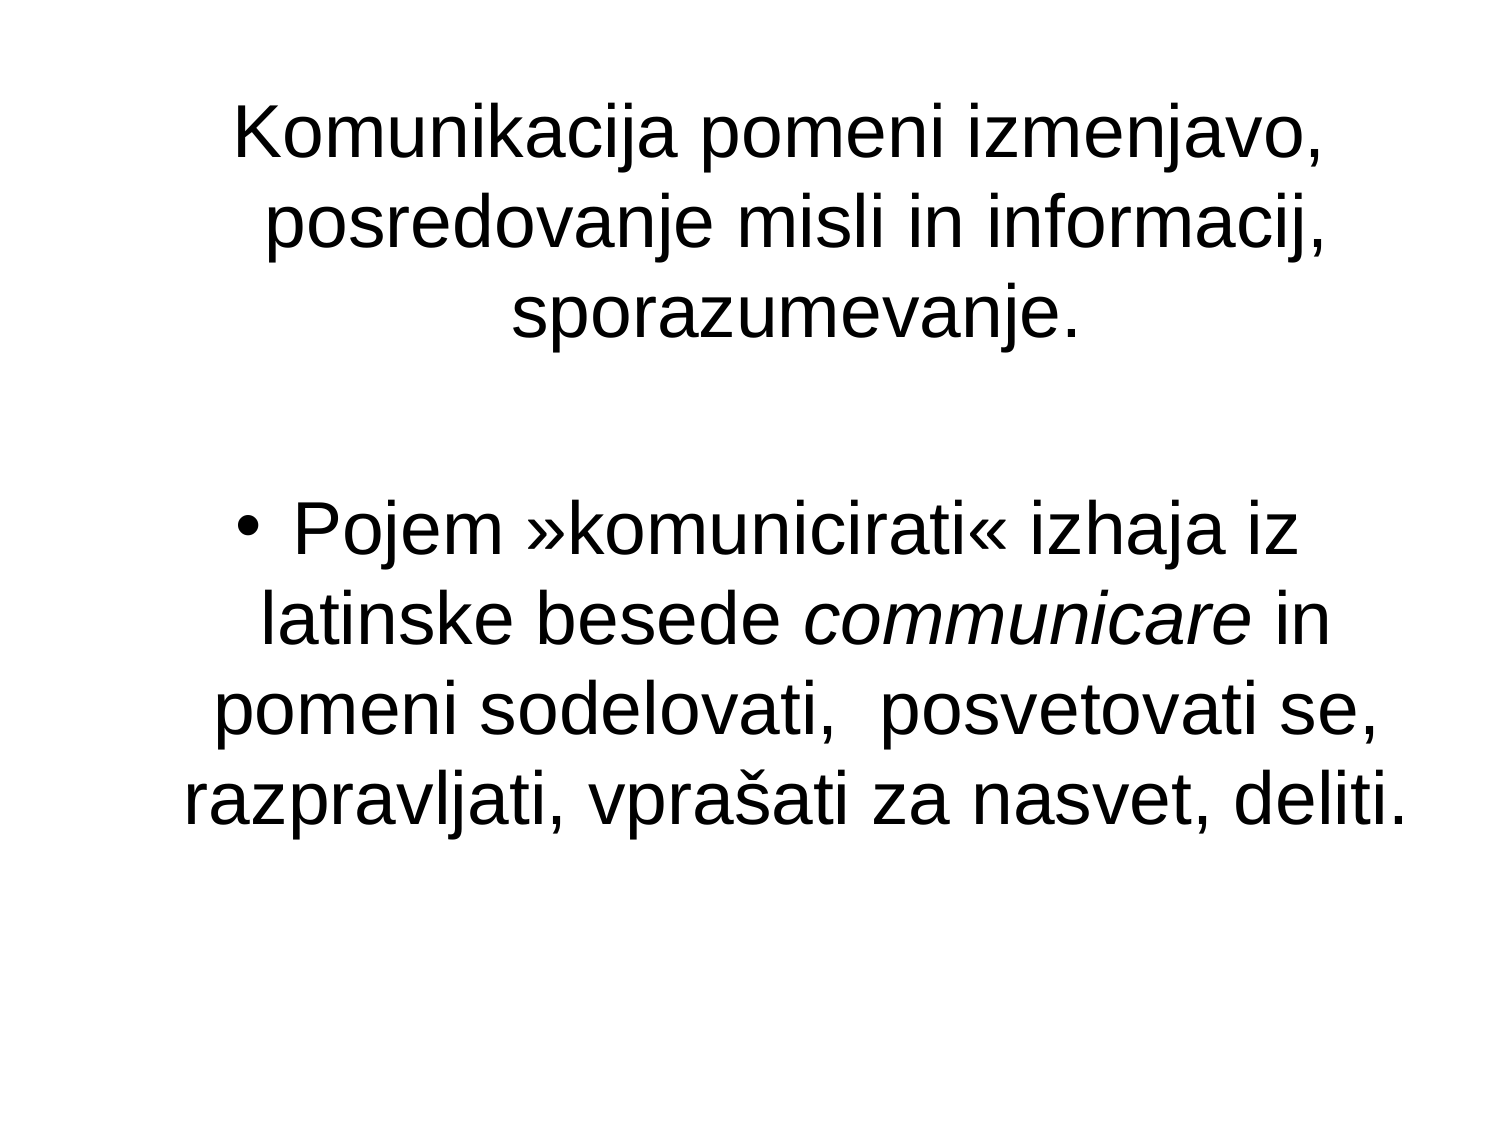

# Komunikacija pomeni izmenjavo, posredovanje misli in informacij, sporazumevanje.
Pojem »komunicirati« izhaja iz latinske besede communicare in pomeni sodelovati, posvetovati se, razpravljati, vprašati za nasvet, deliti.